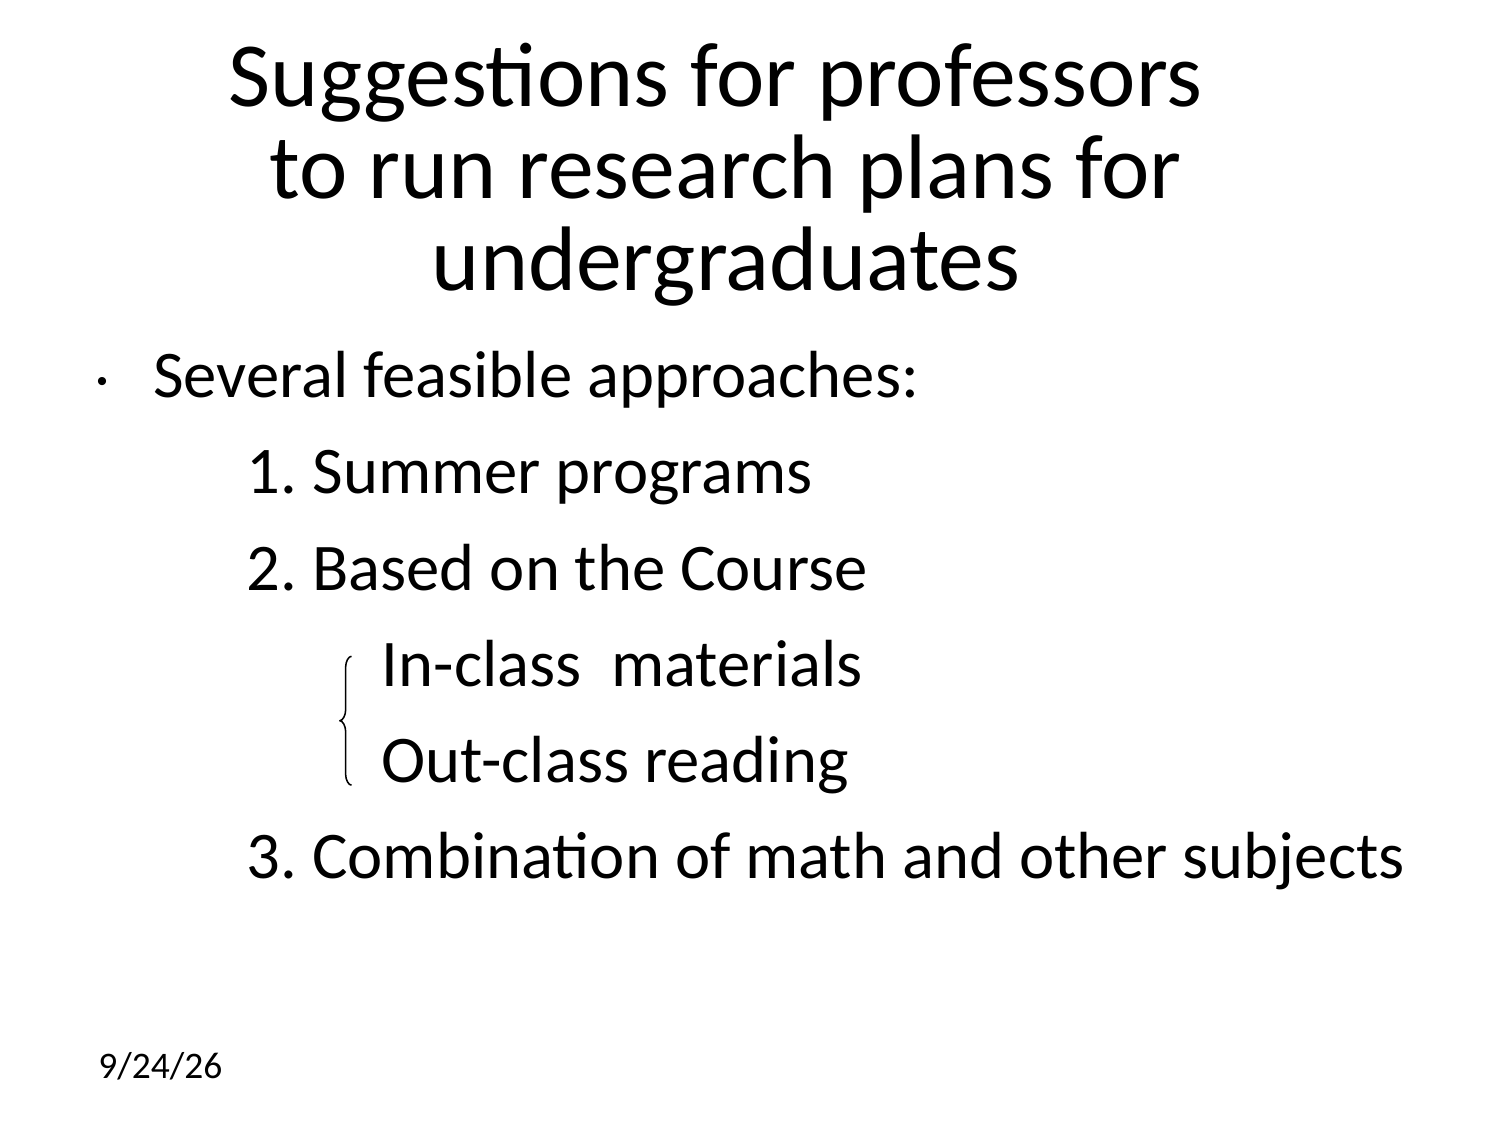

# Suggestions for professors to run research plans for undergraduates
Several feasible approaches:
 1. Summer programs
 2. Based on the Course
 In-class materials
 Out-class reading
 3. Combination of math and other subjects